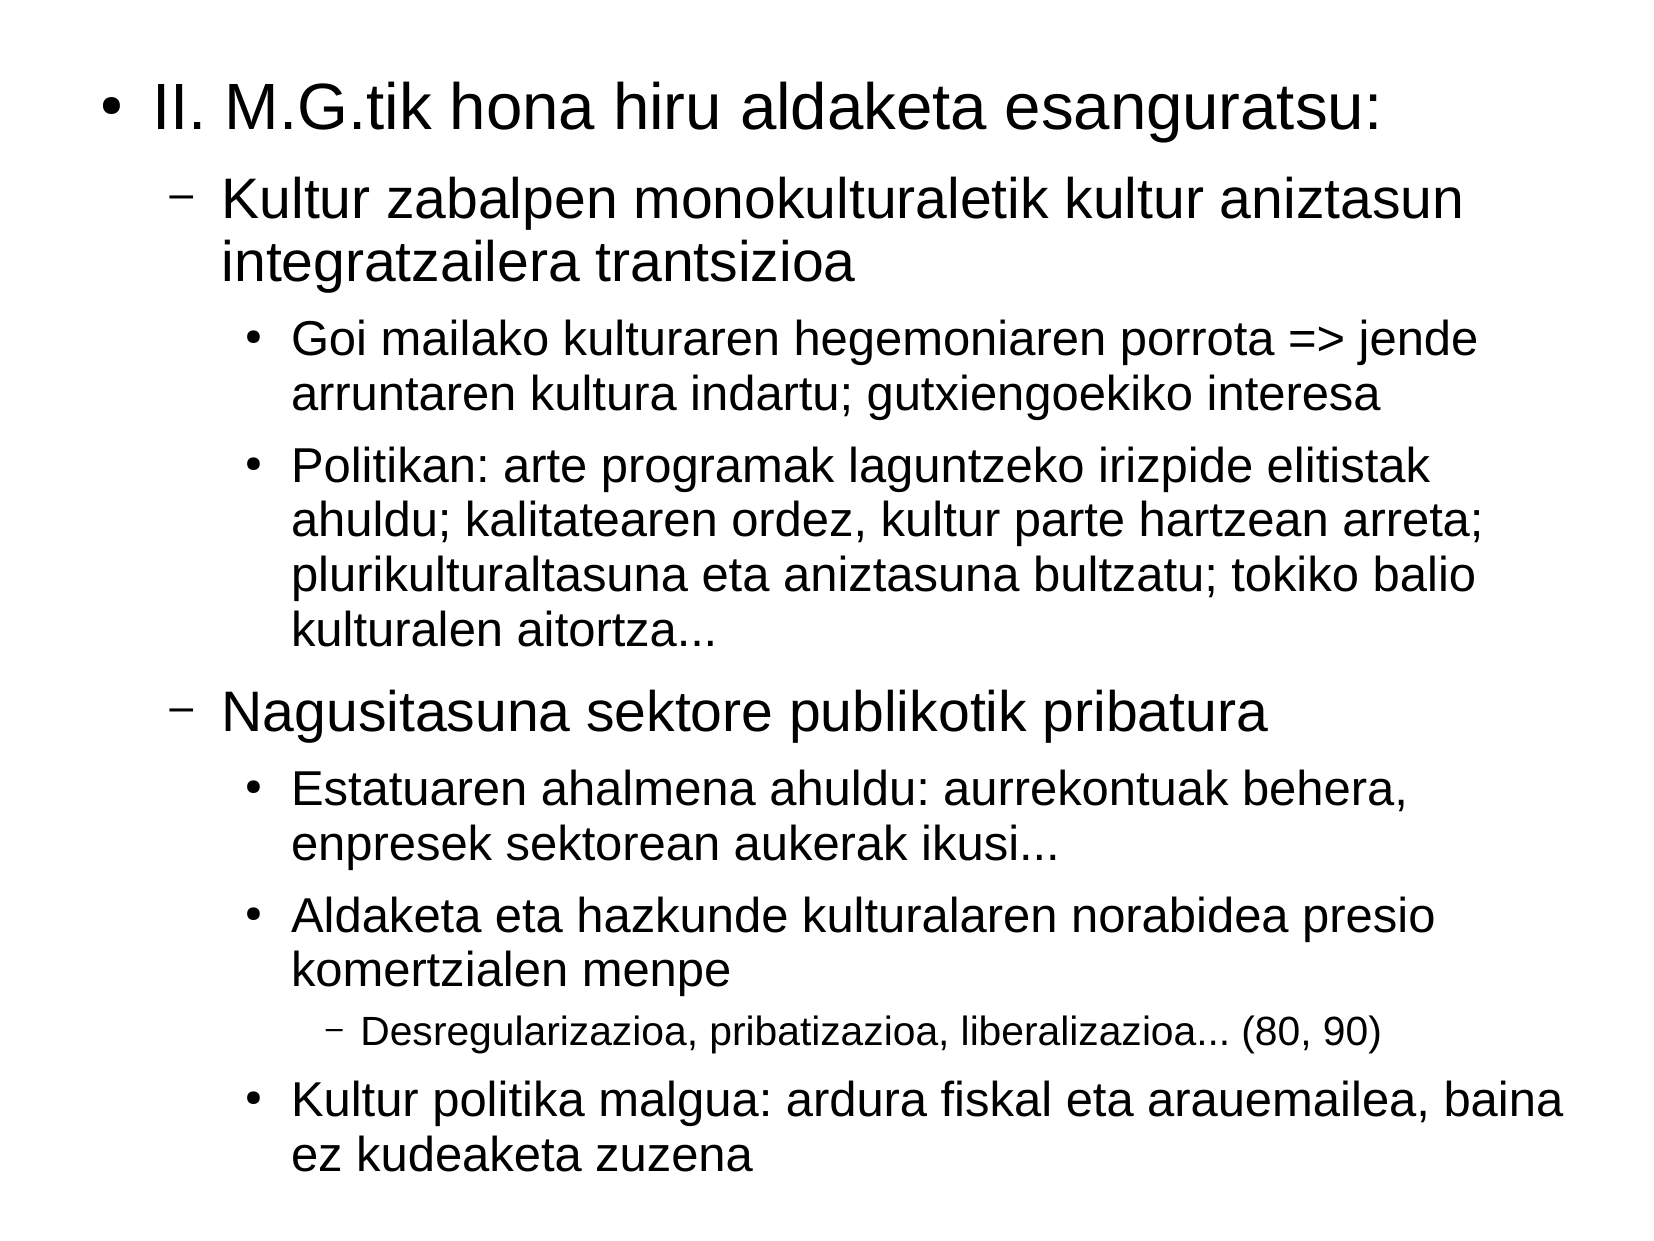

# II. M.G.tik hona hiru aldaketa esanguratsu:
Kultur zabalpen monokulturaletik kultur aniztasun integratzailera trantsizioa
Goi mailako kulturaren hegemoniaren porrota => jende arruntaren kultura indartu; gutxiengoekiko interesa
Politikan: arte programak laguntzeko irizpide elitistak ahuldu; kalitatearen ordez, kultur parte hartzean arreta; plurikulturaltasuna eta aniztasuna bultzatu; tokiko balio kulturalen aitortza...
Nagusitasuna sektore publikotik pribatura
Estatuaren ahalmena ahuldu: aurrekontuak behera, enpresek sektorean aukerak ikusi...
Aldaketa eta hazkunde kulturalaren norabidea presio komertzialen menpe
Desregularizazioa, pribatizazioa, liberalizazioa... (80, 90)
Kultur politika malgua: ardura fiskal eta arauemailea, baina ez kudeaketa zuzena